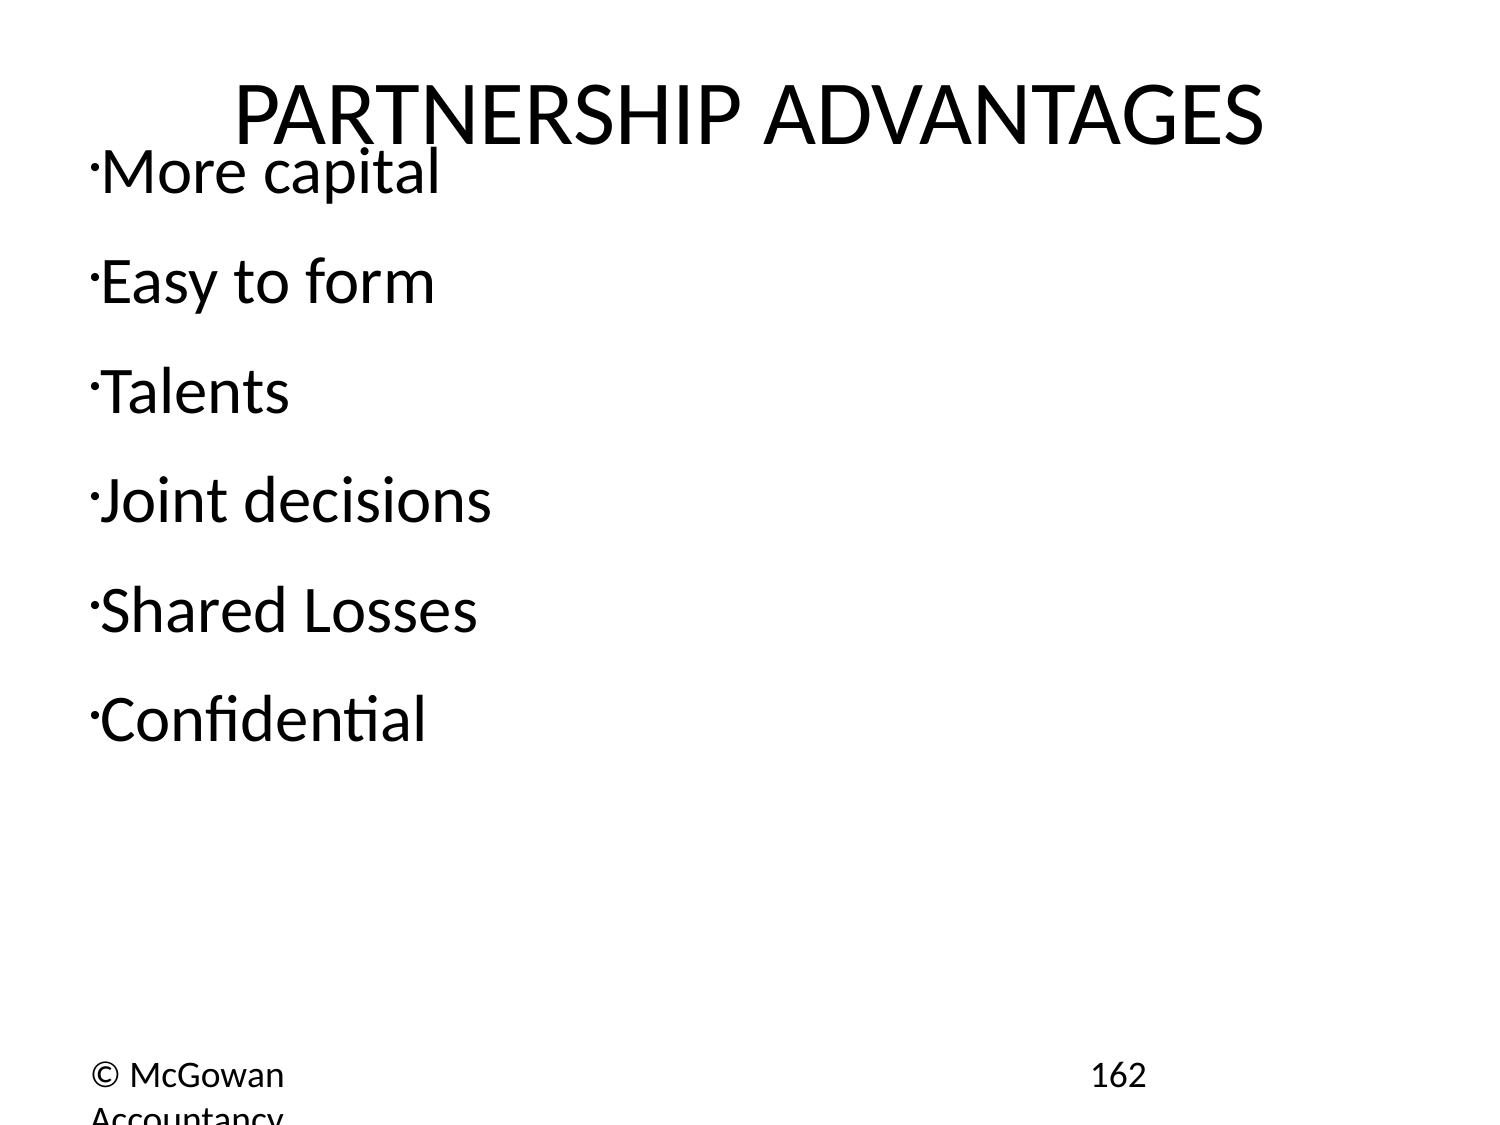

# PARTNERSHIP ADVANTAGES
More capital
Easy to form
Talents
Joint decisions
Shared Losses
Confidential
© McGowan Accountancy Services
162